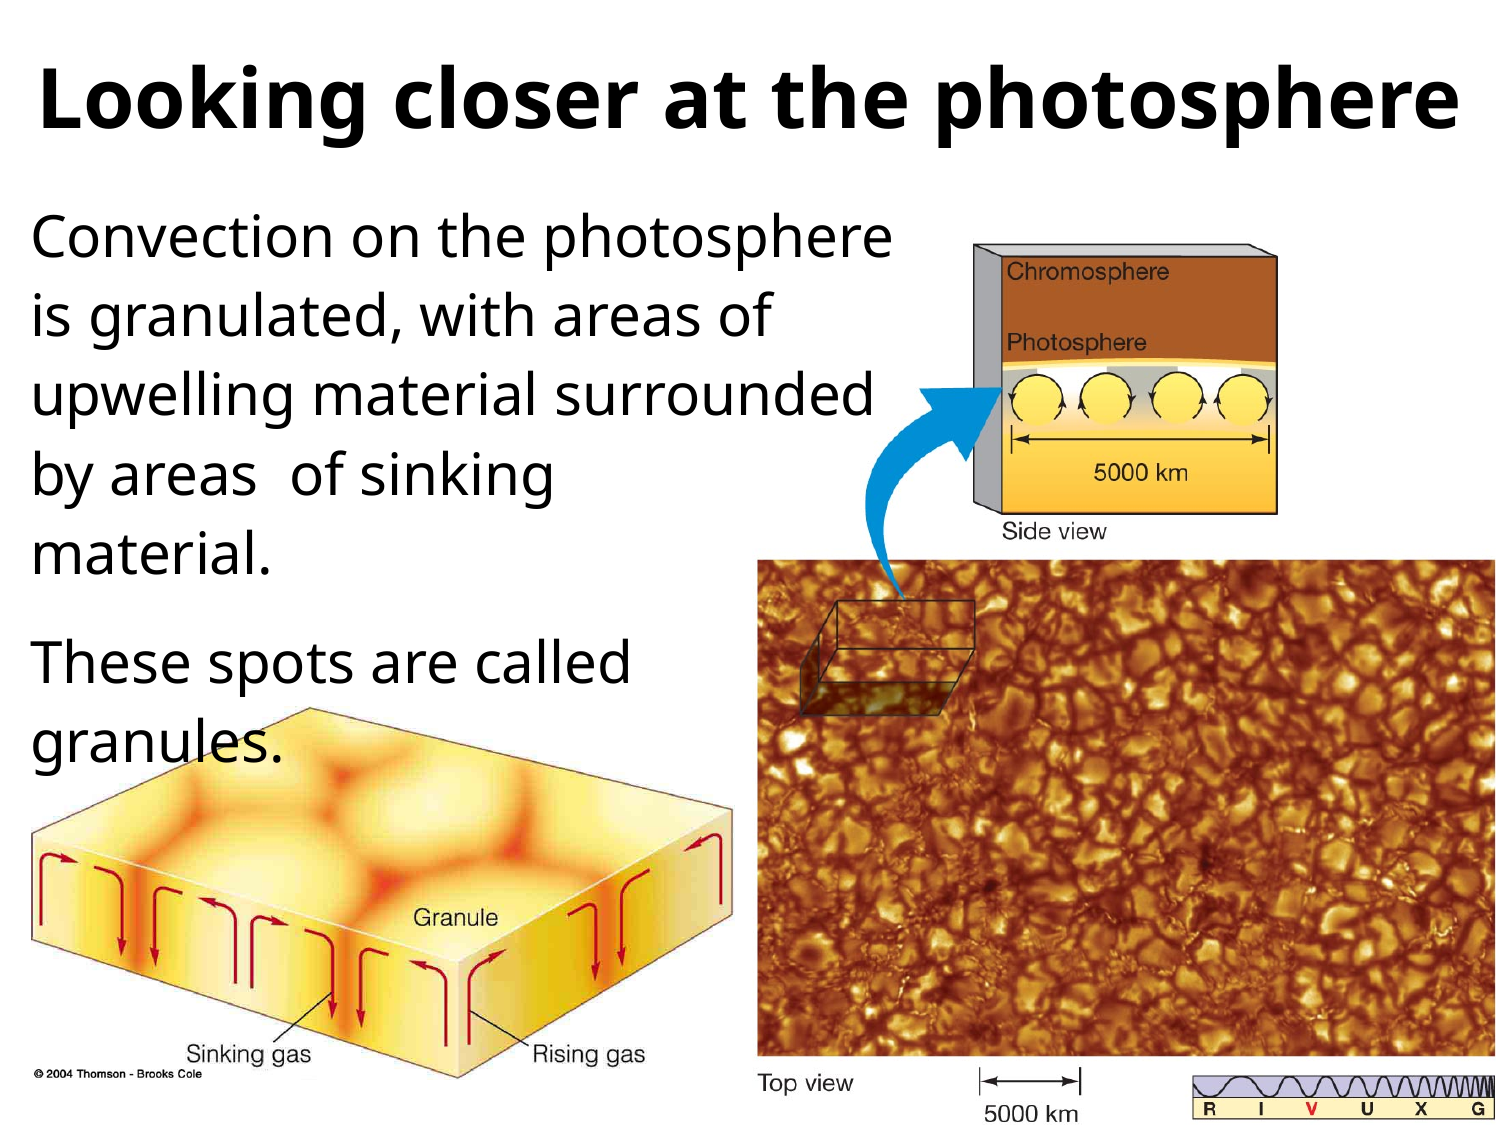

# Looking closer at the photosphere
Convection on the photosphere is granulated, with areas of upwelling material surrounded
by areas of sinking
material.
These spots are called
granules.